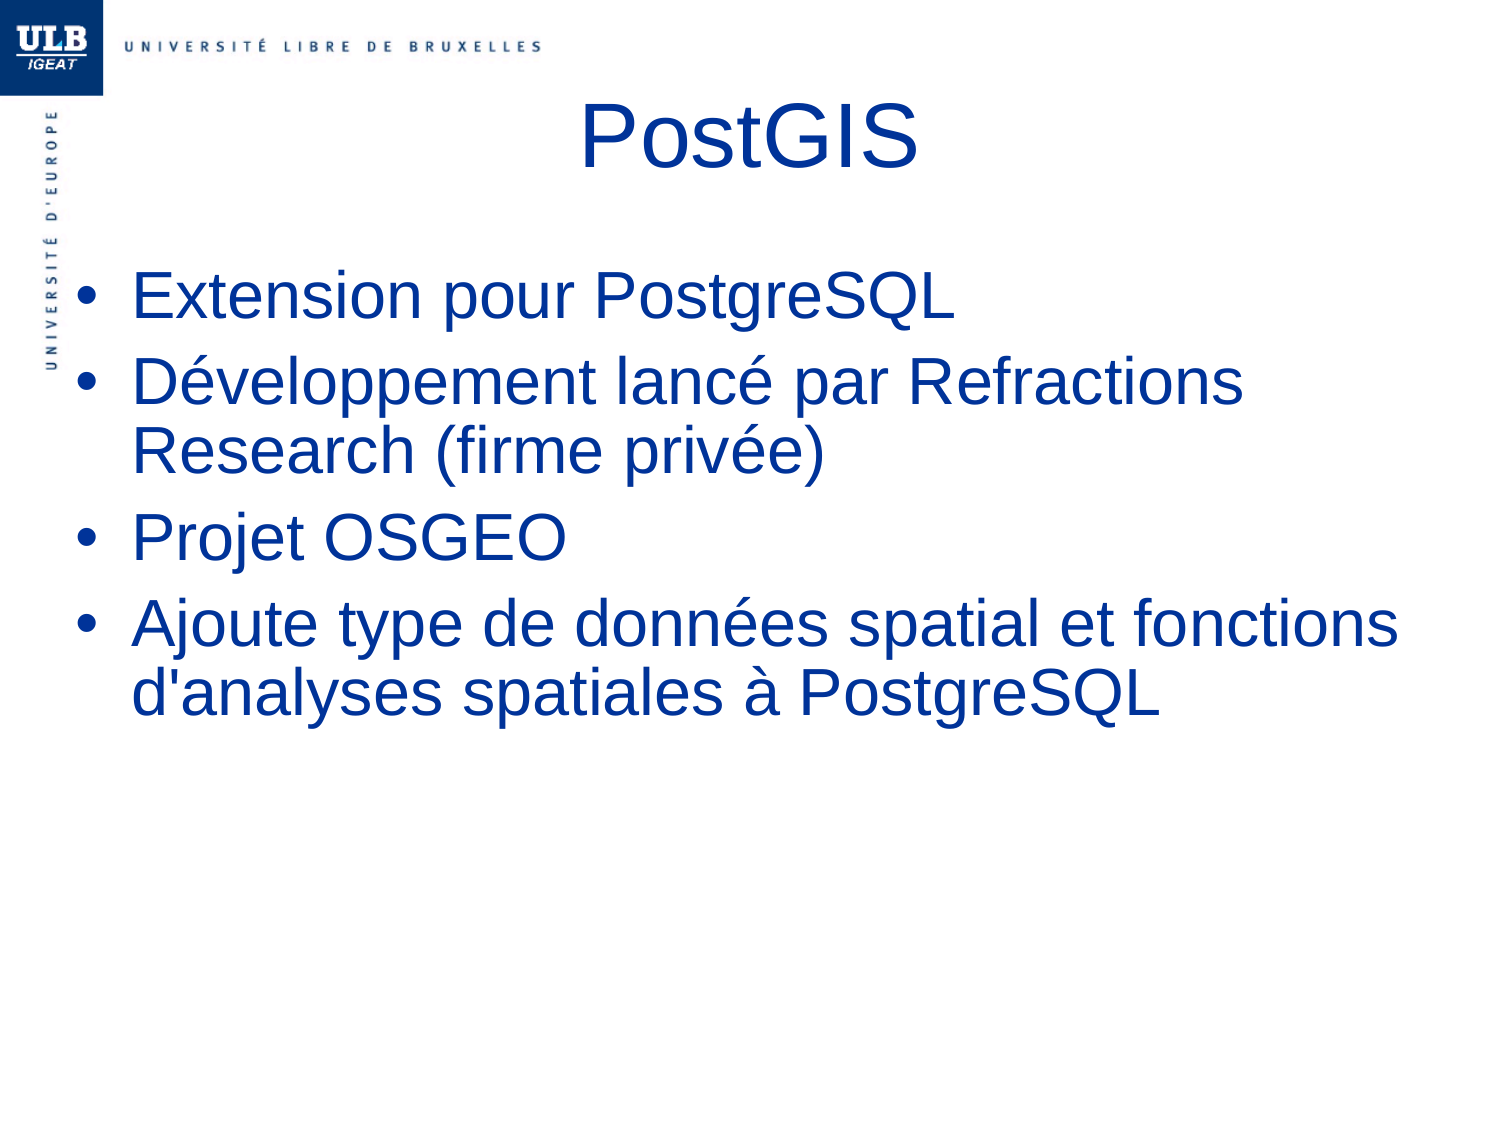

# PostGIS
Extension pour PostgreSQL
Développement lancé par Refractions Research (firme privée)
Projet OSGEO
Ajoute type de données spatial et fonctions d'analyses spatiales à PostgreSQL